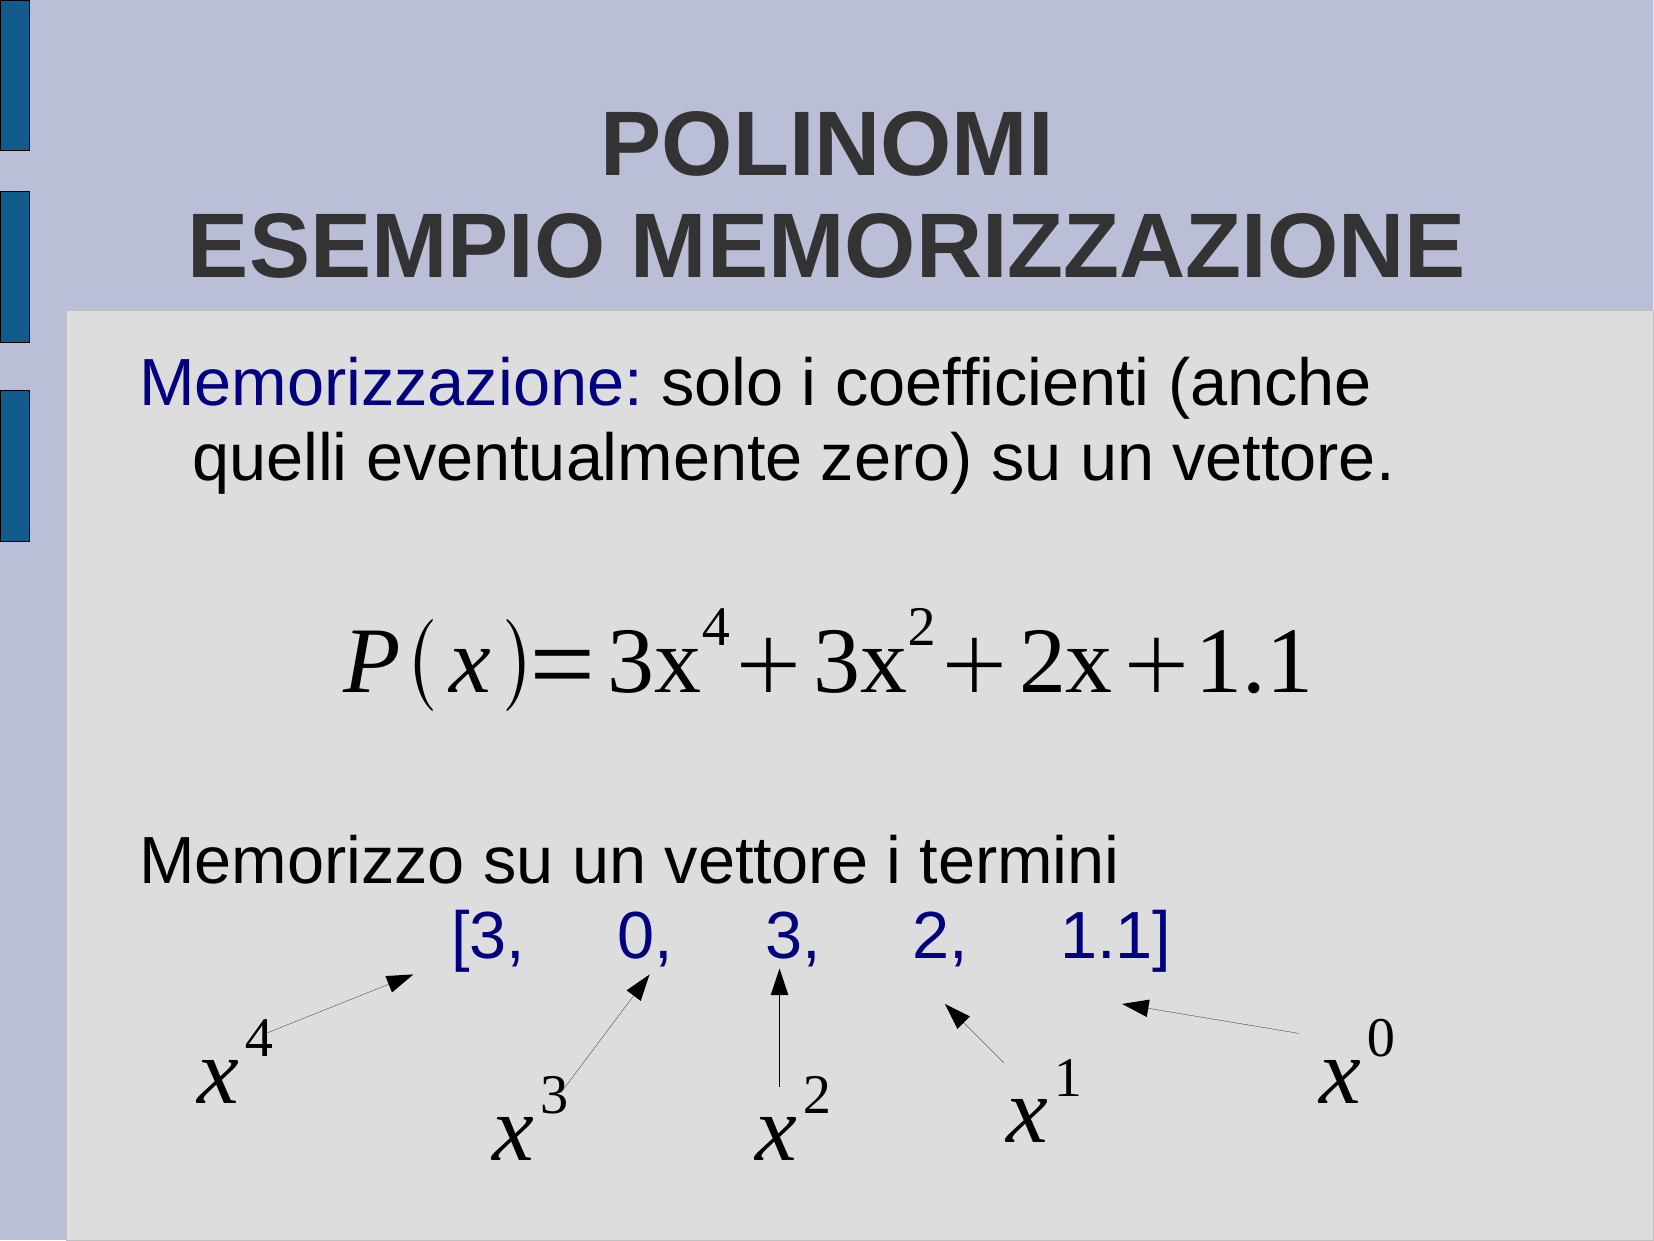

# POLINOMI ESEMPIO MEMORIZZAZIONE
Memorizzazione: solo i coefficienti (anche quelli eventualmente zero) su un vettore.
Memorizzo su un vettore i termini
 [3, 0, 3, 2, 1.1]